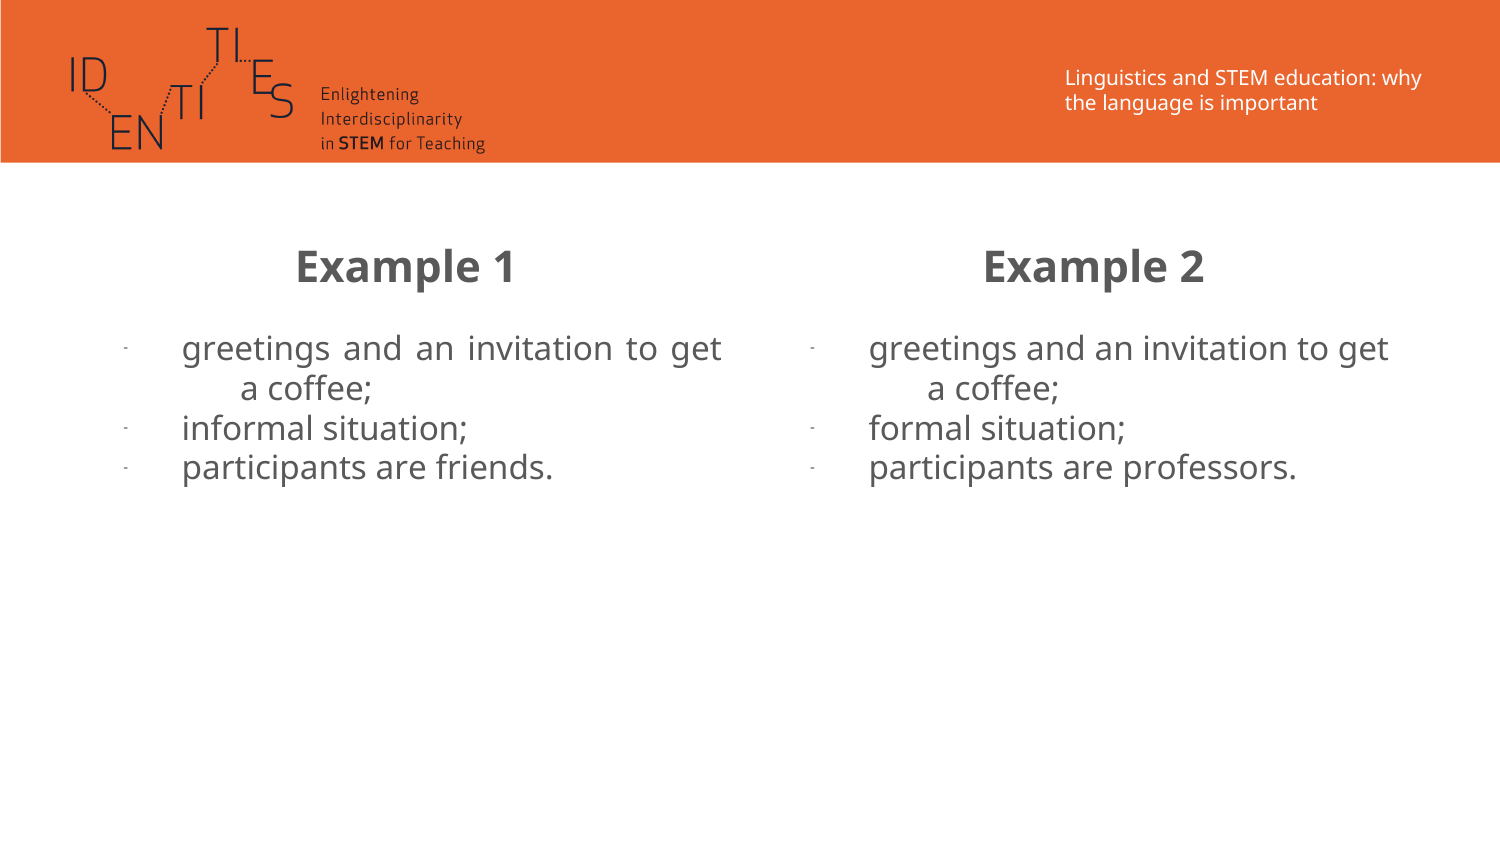

# what are the differences?
Linguistics and STEM education: why the language is important
Example 1
Example 2
greetings and an invitation to get a coffee;
informal situation;
participants are friends.
greetings and an invitation to get a coffee;
formal situation;
participants are professors.